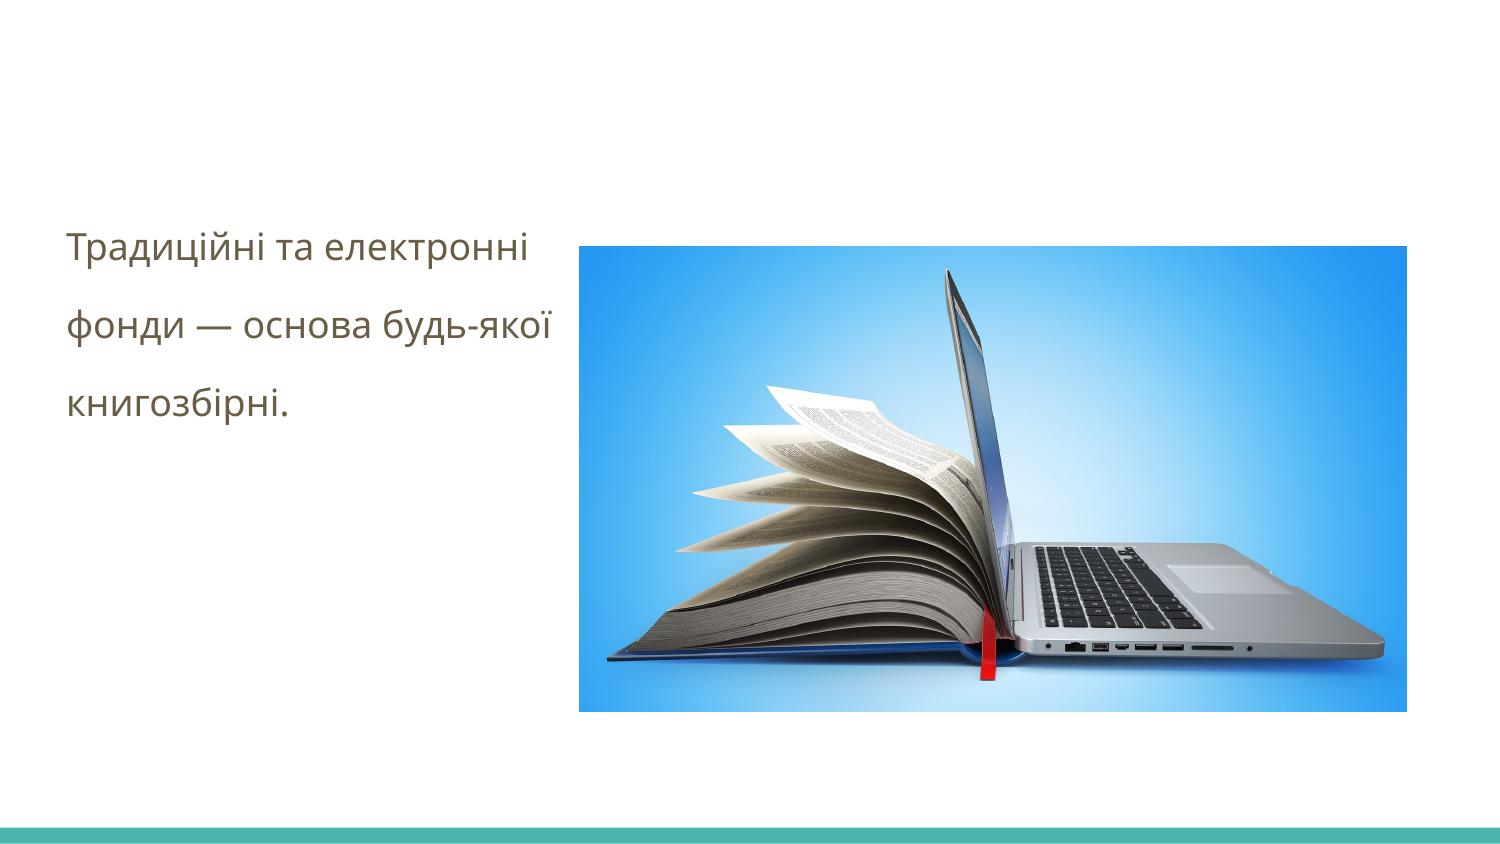

#
Традиційні та електронні
фонди — основа будь-якої
книгозбірні.